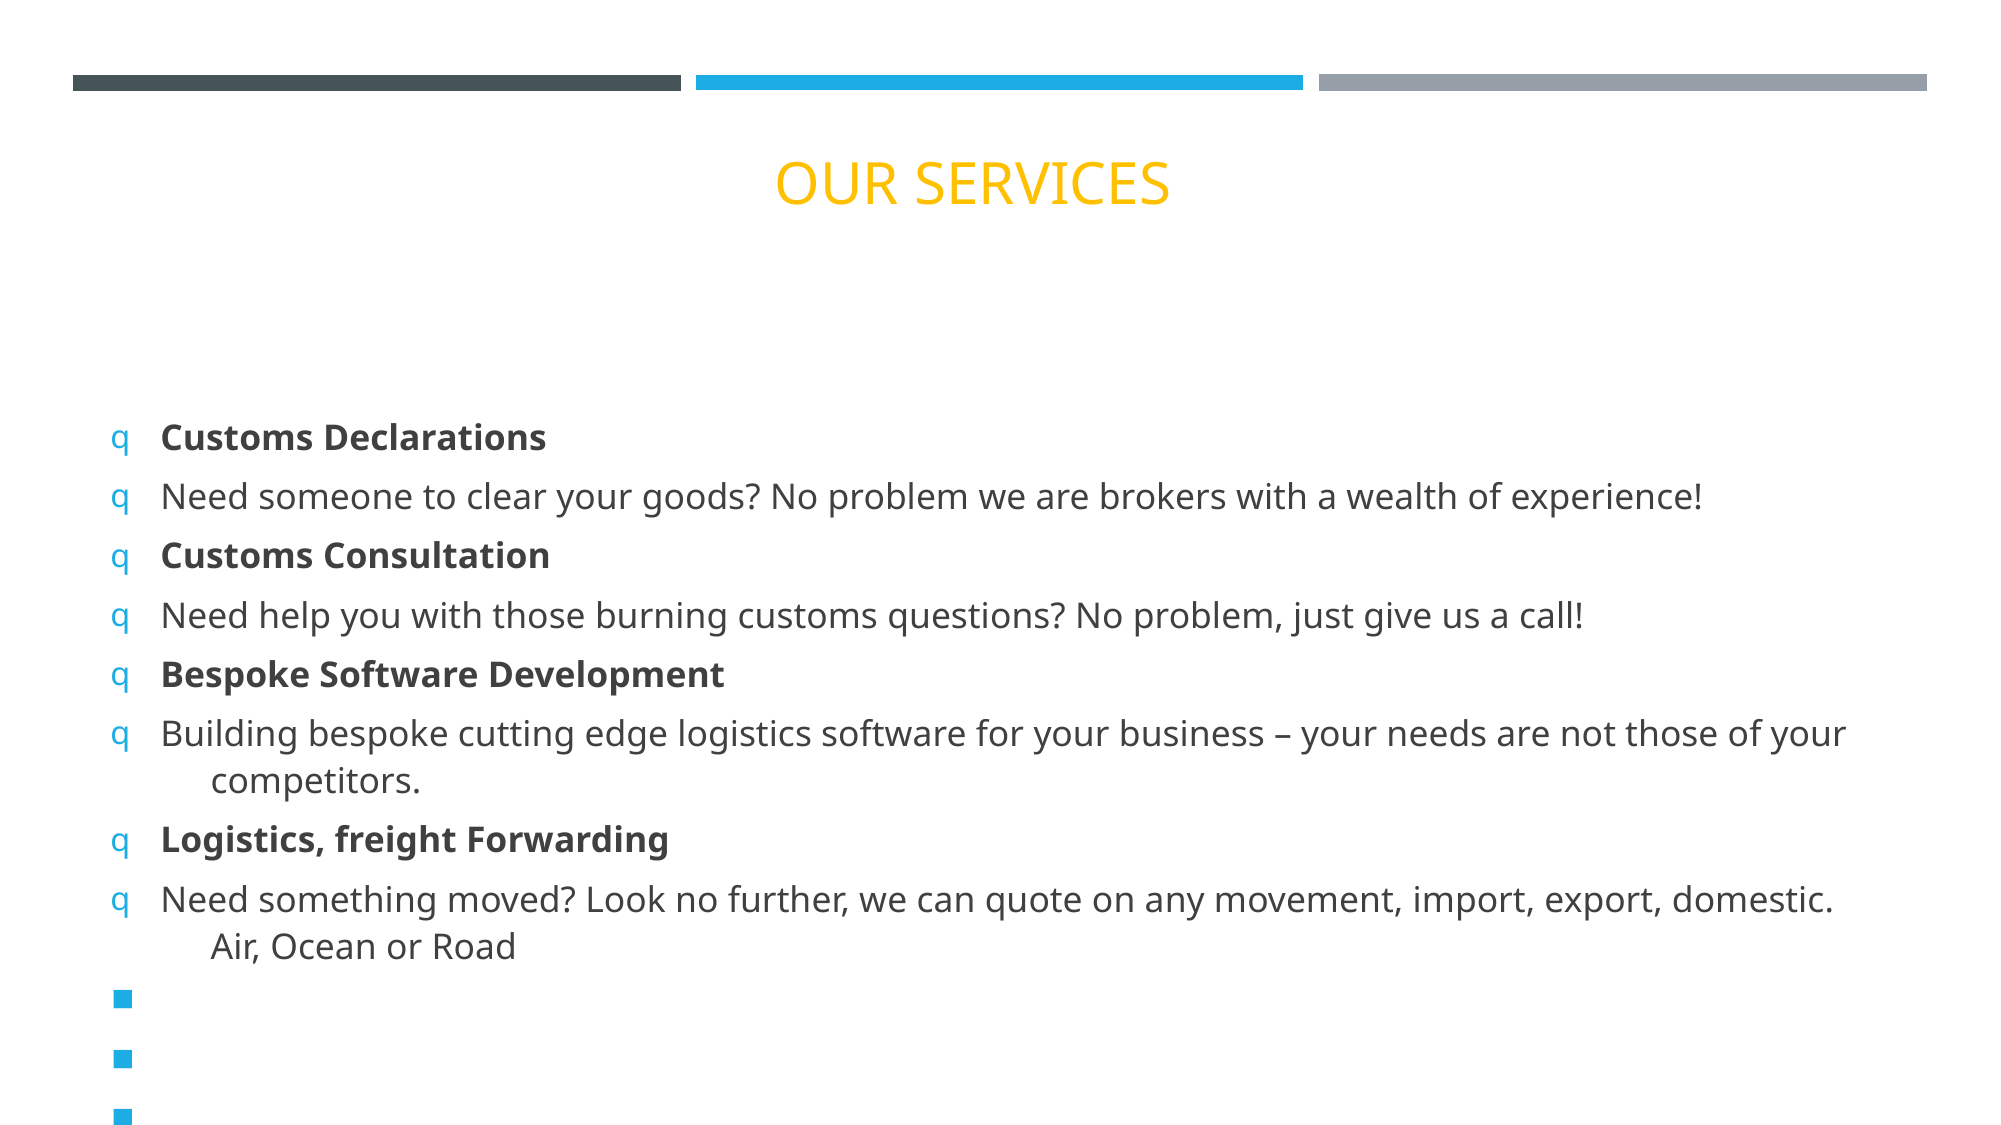

# Our Services
Customs Declarations
Need someone to clear your goods? No problem we are brokers with a wealth of experience!
Customs Consultation
Need help you with those burning customs questions? No problem, just give us a call!
Bespoke Software Development
Building bespoke cutting edge logistics software for your business – your needs are not those of your competitors.
Logistics, freight Forwarding
Need something moved? Look no further, we can quote on any movement, import, export, domestic. Air, Ocean or Road